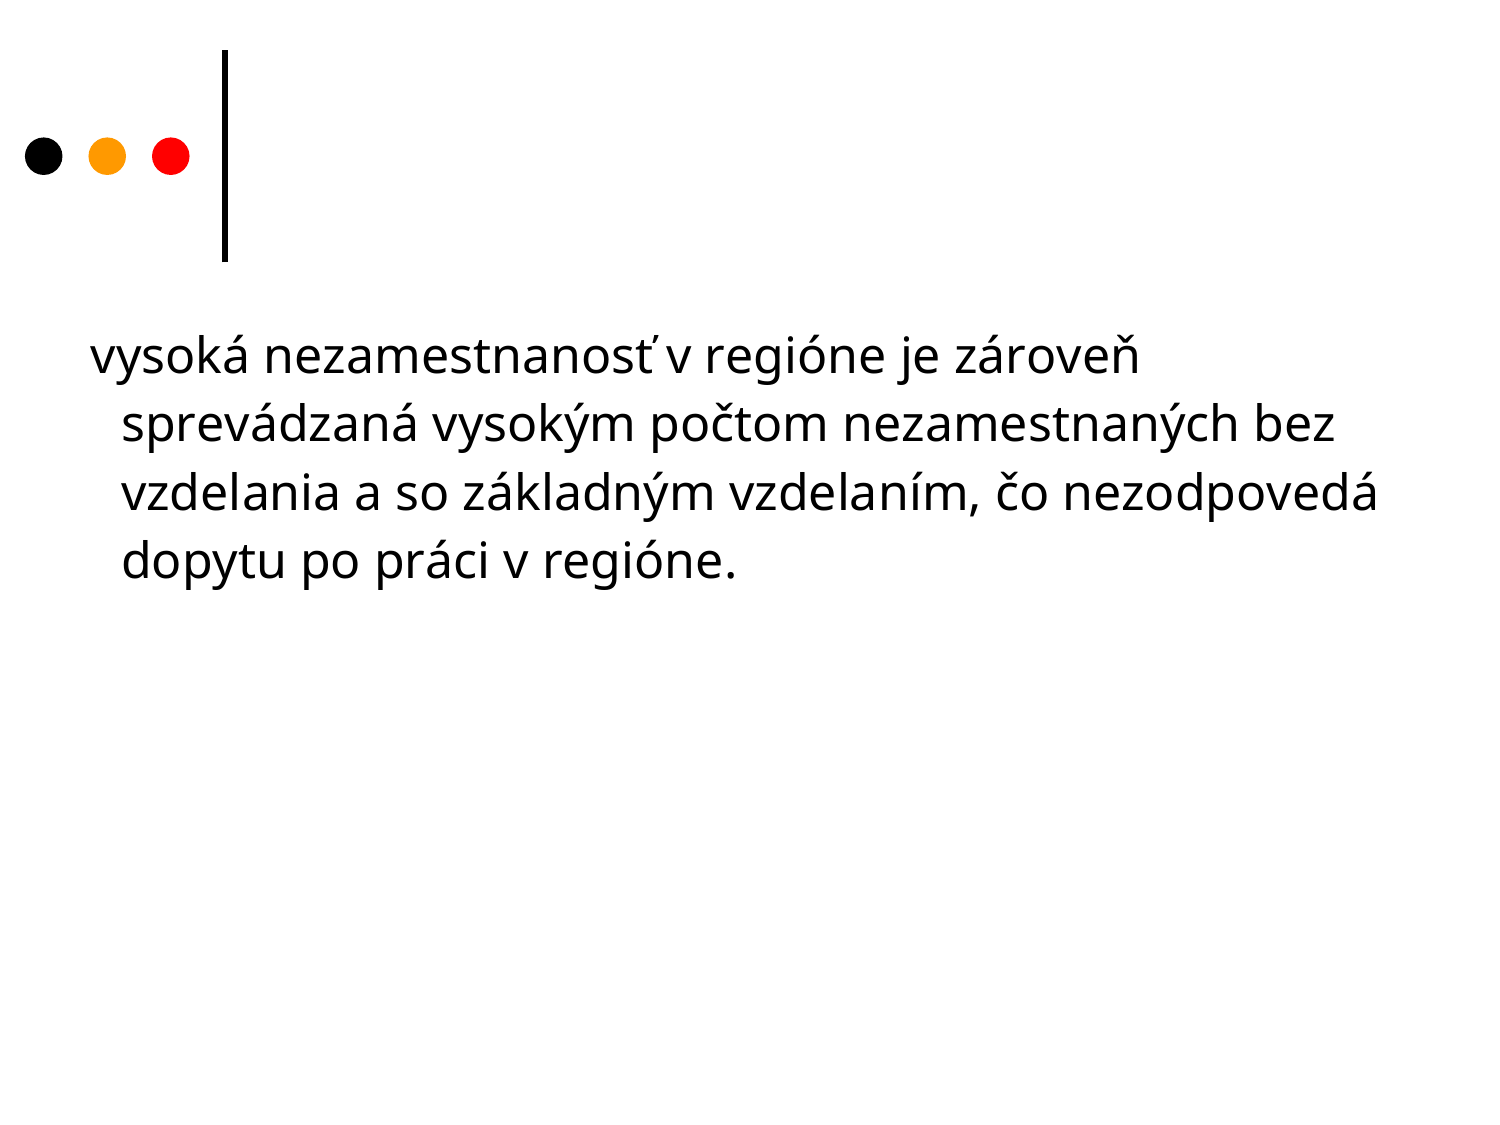

#
 vysoká nezamestnanosť v regióne je zároveň sprevádzaná vysokým počtom nezamestnaných bez vzdelania a so základným vzdelaním, čo nezodpovedá dopytu po práci v regióne.